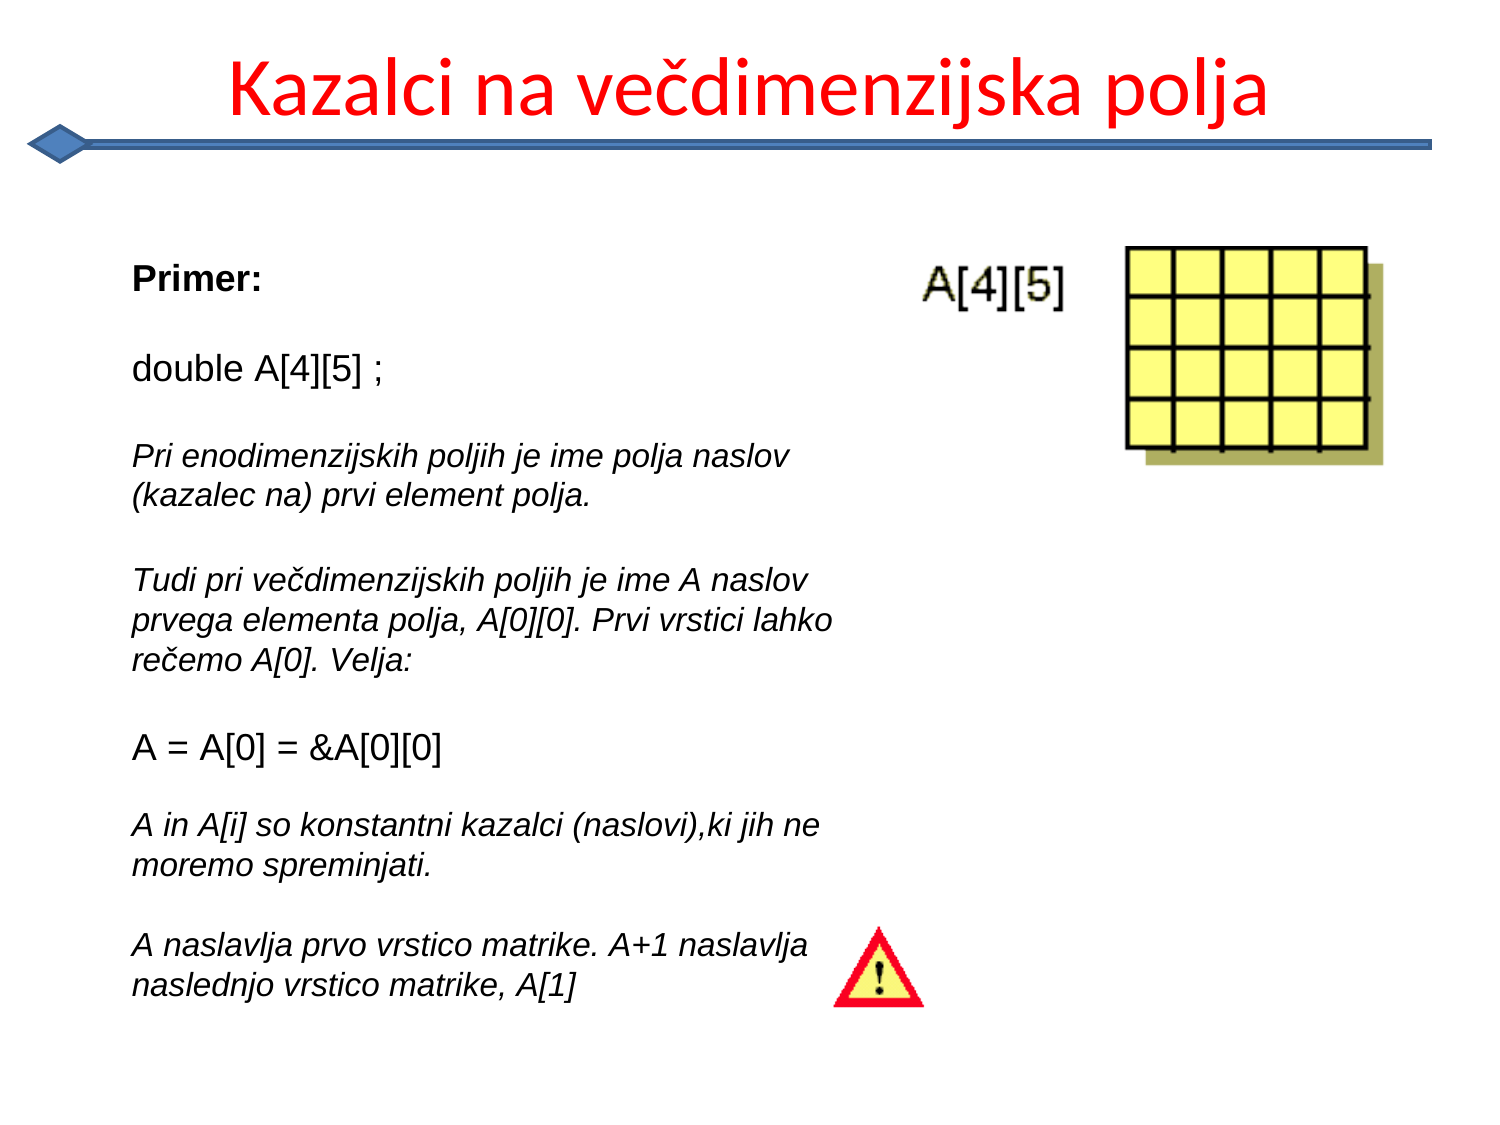

# Kazalci na večdimenzijska polja
Primer:
double A[4][5] ;
Pri enodimenzijskih poljih je ime polja naslov (kazalec na) prvi element polja.
Tudi pri večdimenzijskih poljih je ime A naslov prvega elementa polja, A[0][0]. Prvi vrstici lahko rečemo A[0]. Velja:
A = A[0] = &A[0][0]
A in A[i] so konstantni kazalci (naslovi),ki jih ne moremo spreminjati.
A naslavlja prvo vrstico matrike. A+1 naslavlja naslednjo vrstico matrike, A[1]